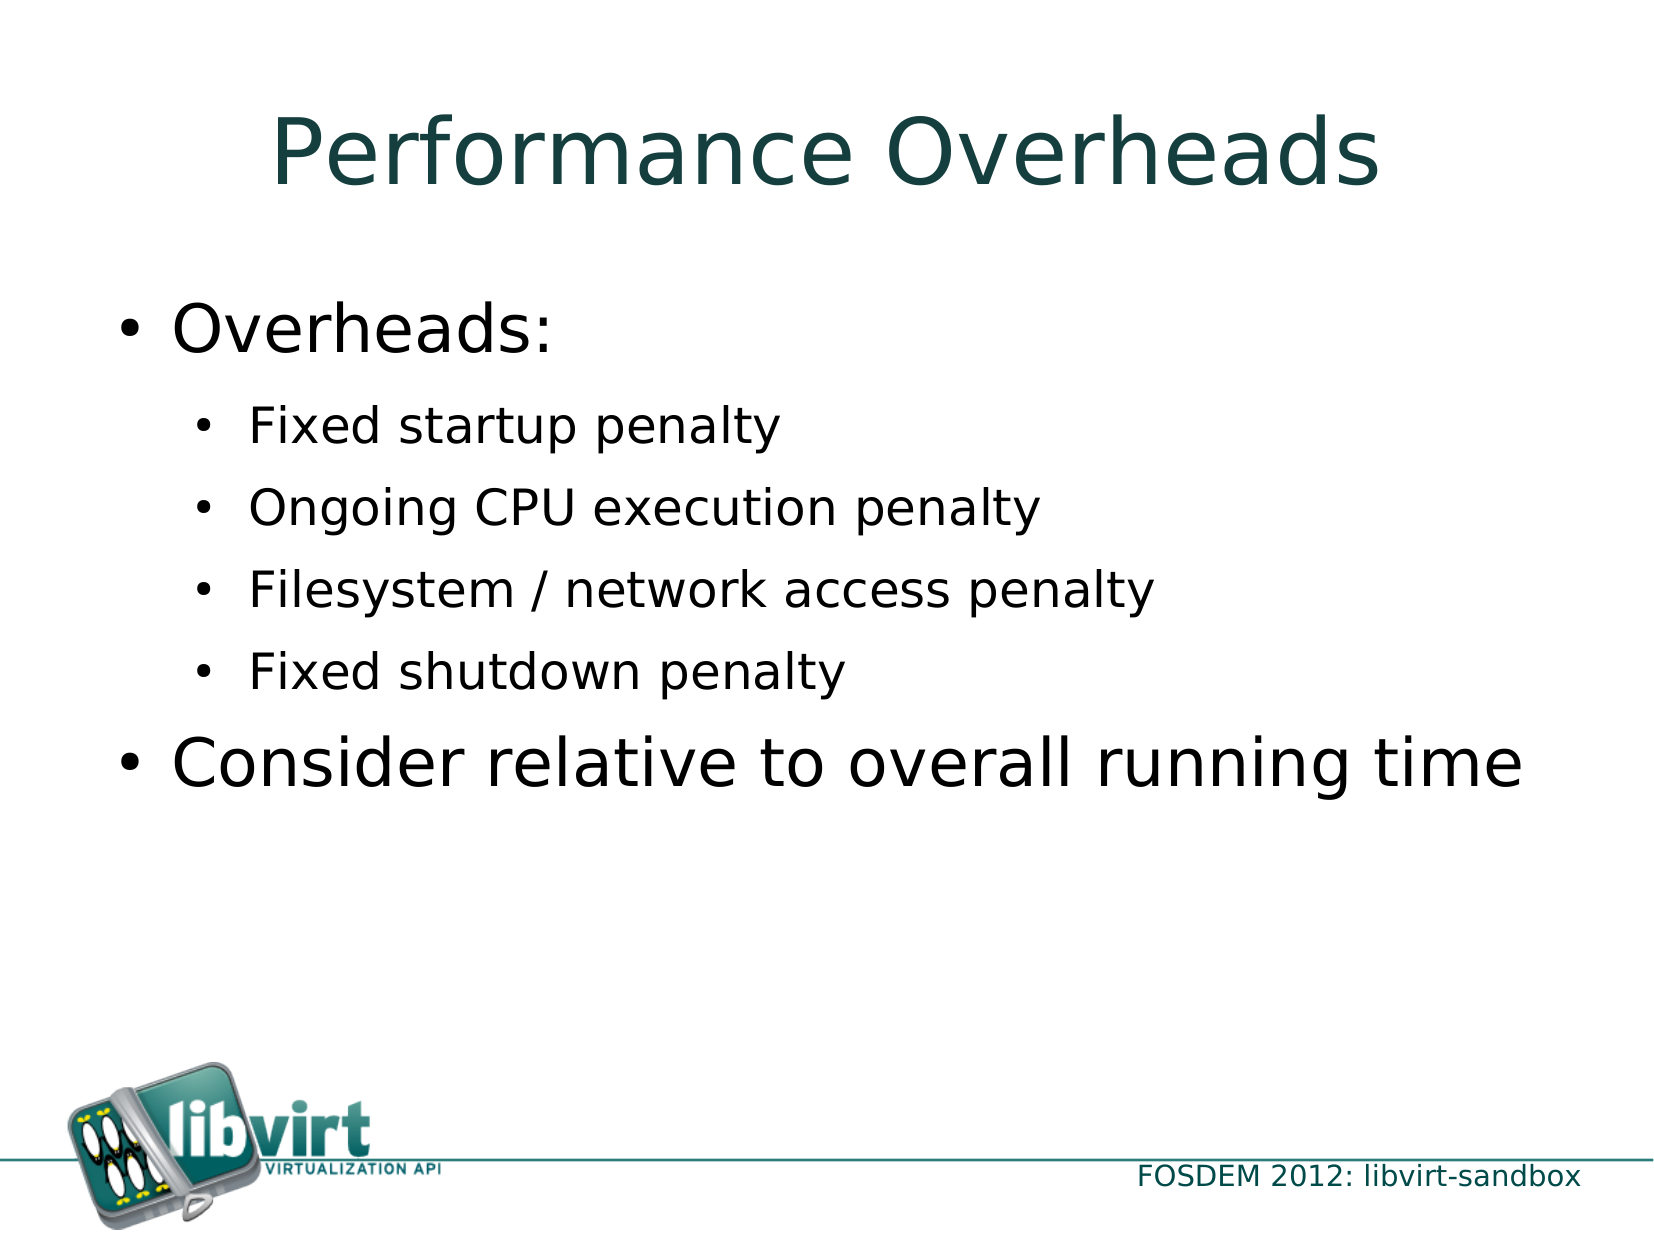

# Performance Overheads
Overheads:
Fixed startup penalty
Ongoing CPU execution penalty
Filesystem / network access penalty
Fixed shutdown penalty
Consider relative to overall running time
FOSDEM 2012: libvirt-sandbox